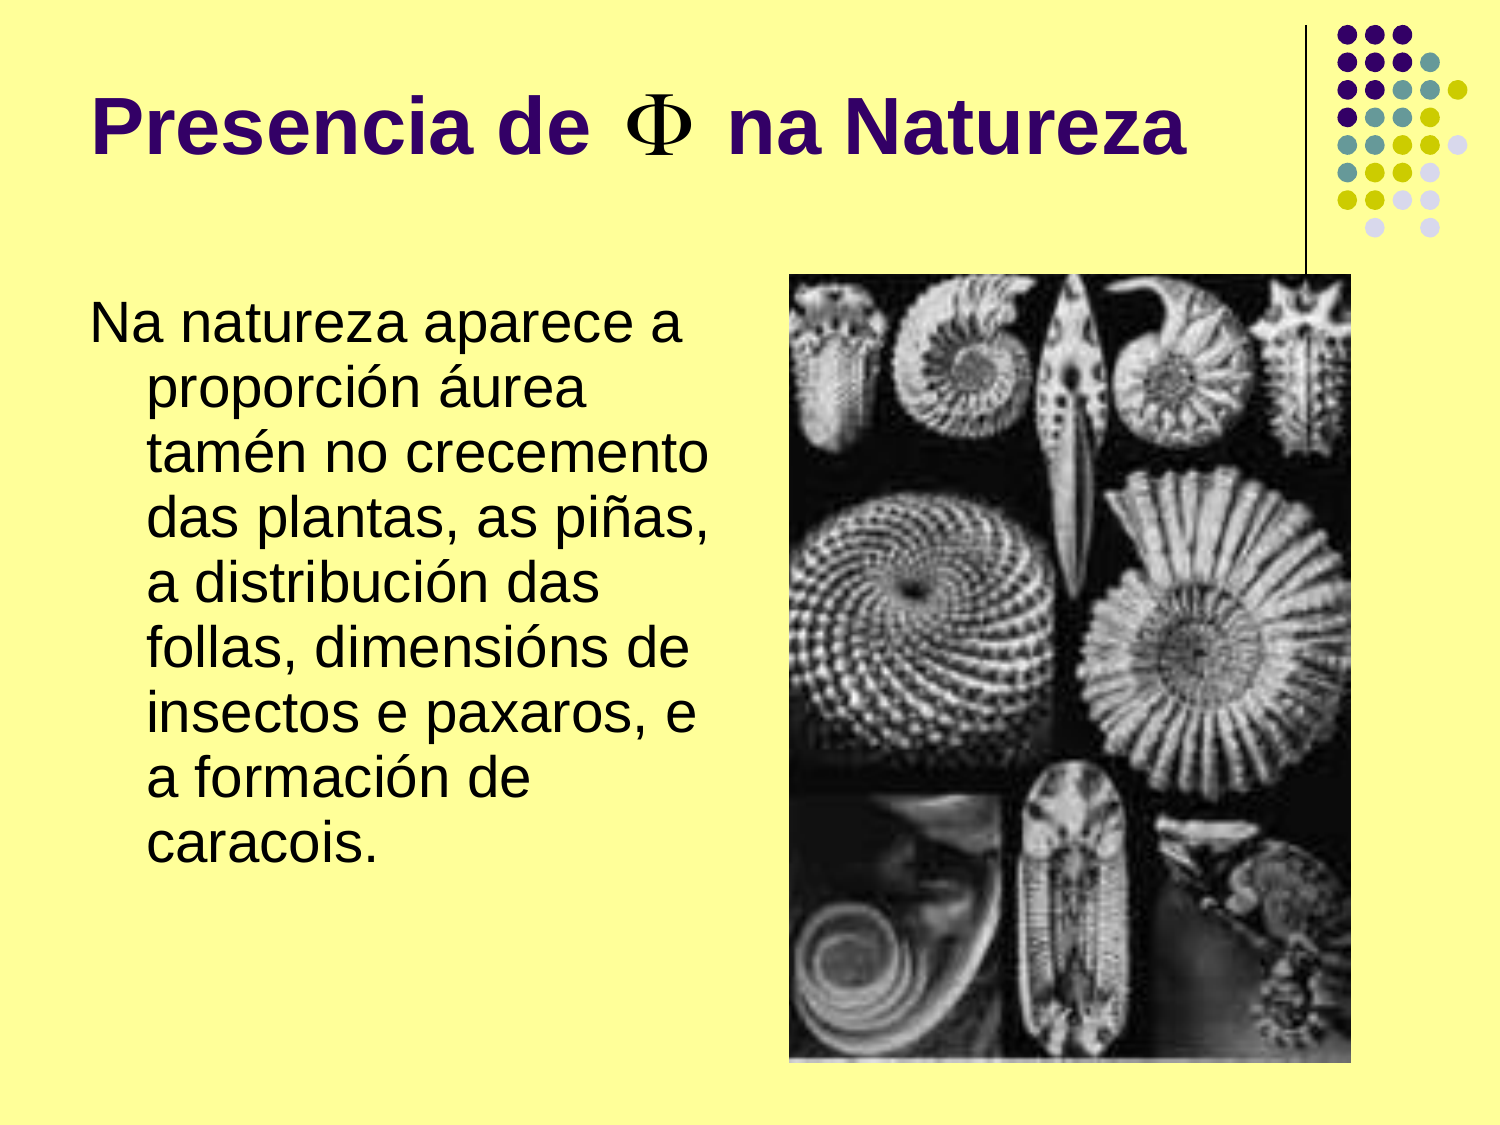

Presencia de na Natureza
# Na natureza aparece a proporción áurea tamén no crecemento das plantas, as piñas, a distribución das follas, dimensións de insectos e paxaros, e a formación de caracois.